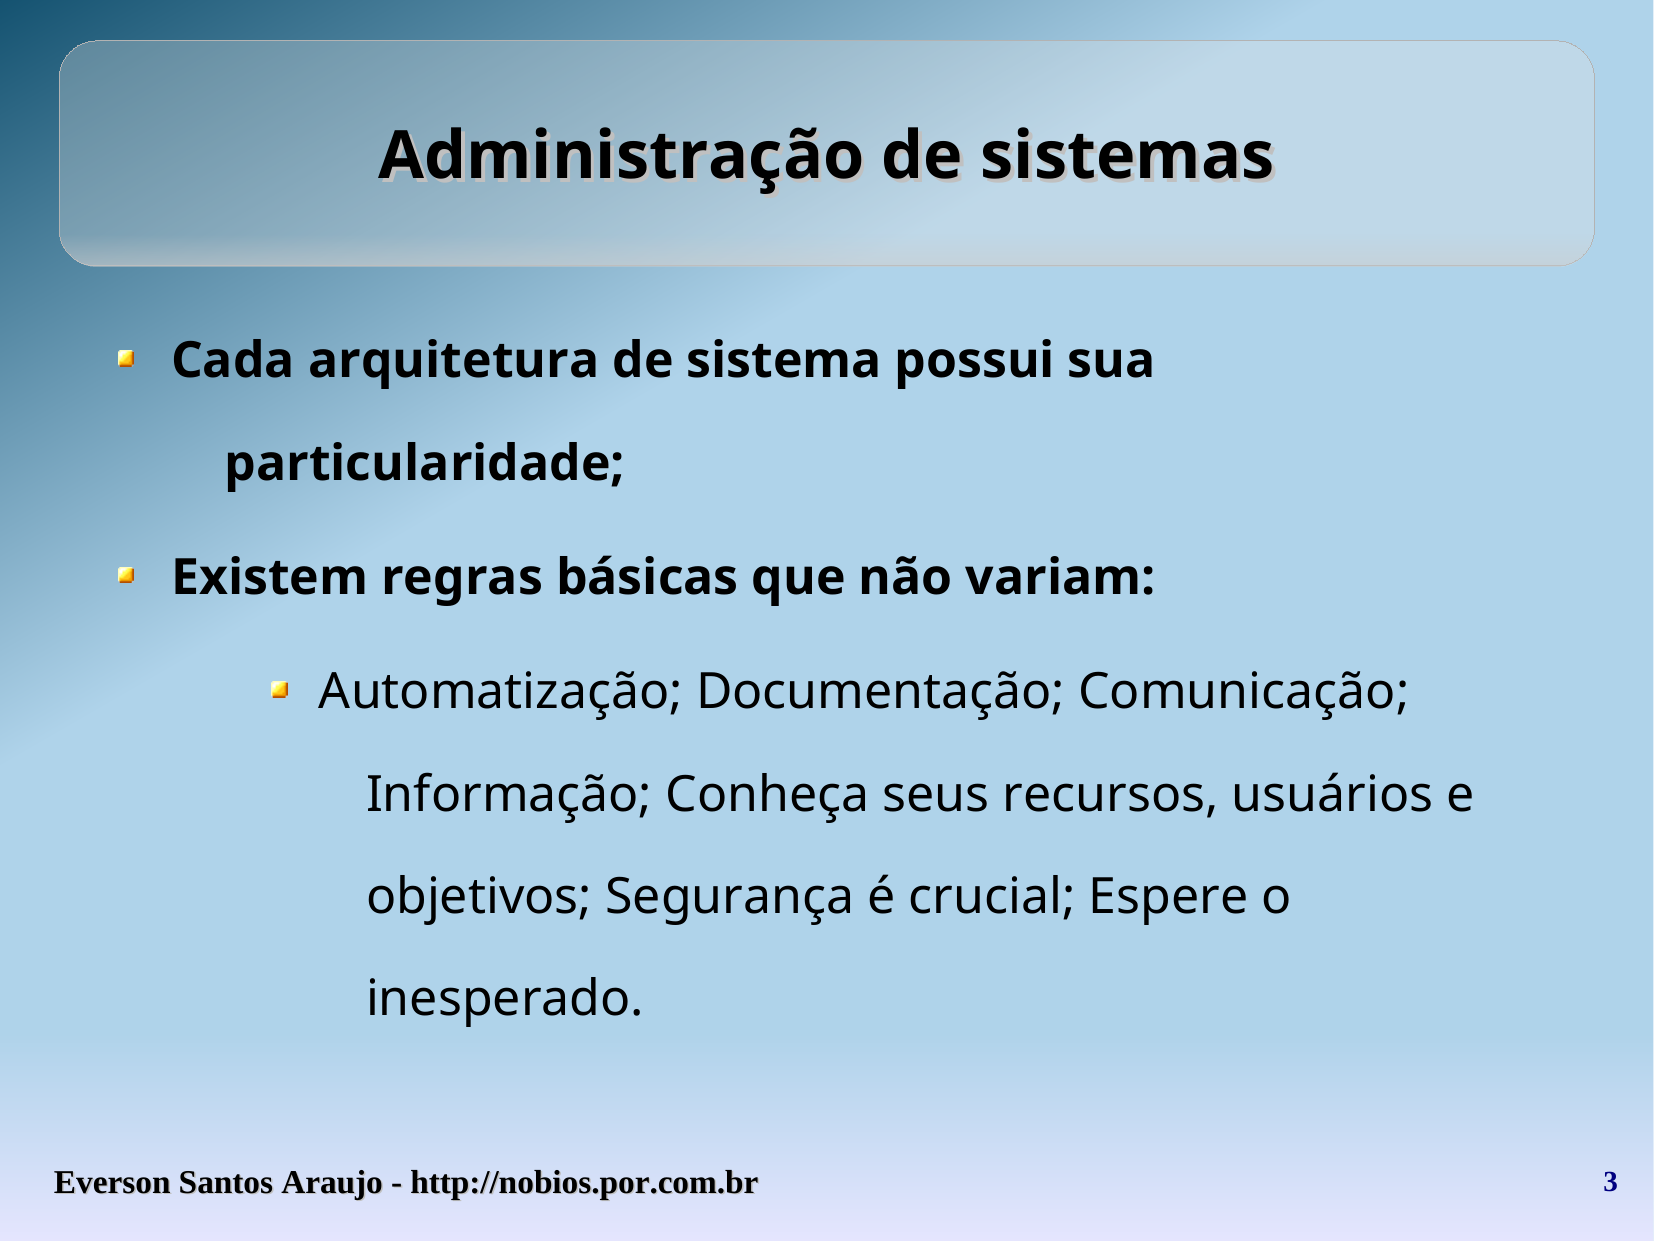

# Administração de sistemas
Cada arquitetura de sistema possui sua particularidade;
Existem regras básicas que não variam:
Automatização; Documentação; Comunicação; Informação; Conheça seus recursos, usuários e objetivos; Segurança é crucial; Espere o inesperado.
Everson Santos Araujo - http://nobios.por.com.br
3